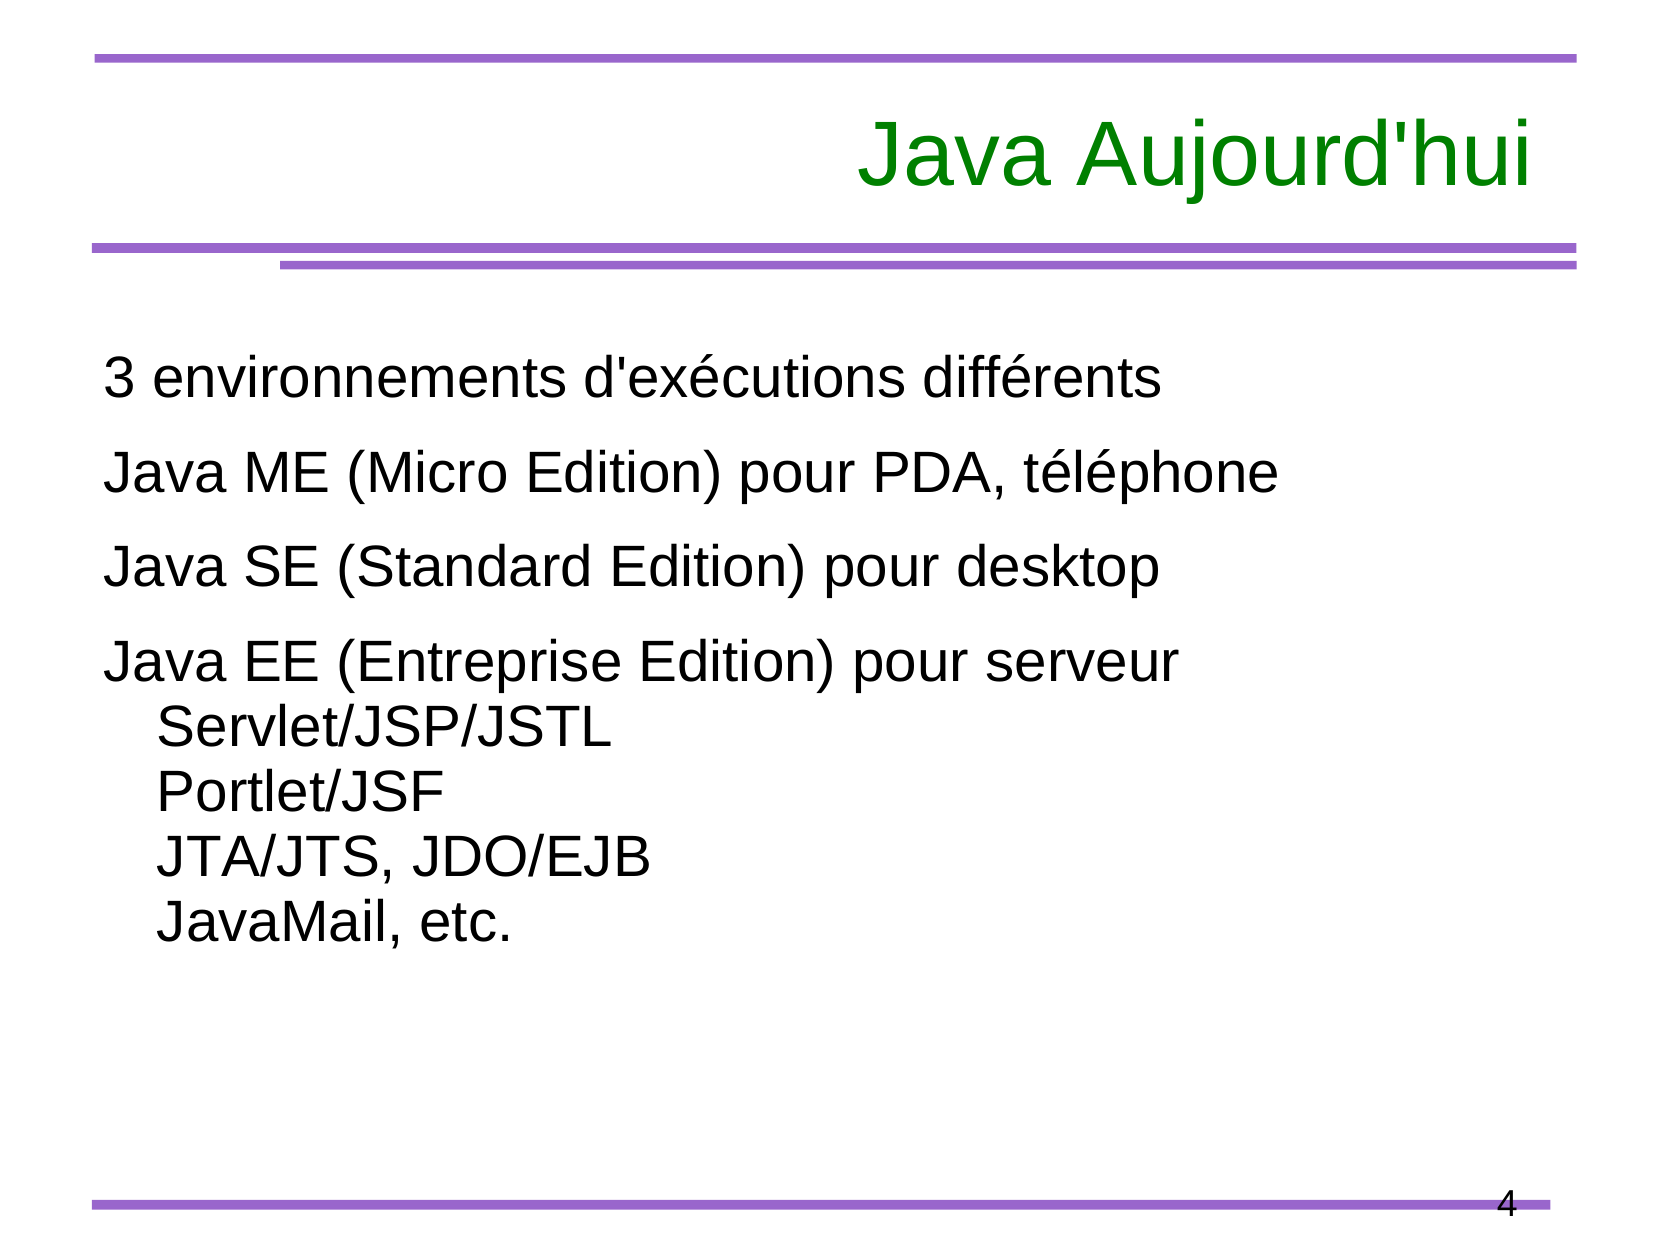

# Java Aujourd'hui
3 environnements d'exécutions différents
Java ME (Micro Edition) pour PDA, téléphone
Java SE (Standard Edition) pour desktop
Java EE (Entreprise Edition) pour serveur
Servlet/JSP/JSTL
Portlet/JSF
JTA/JTS, JDO/EJB
JavaMail, etc.